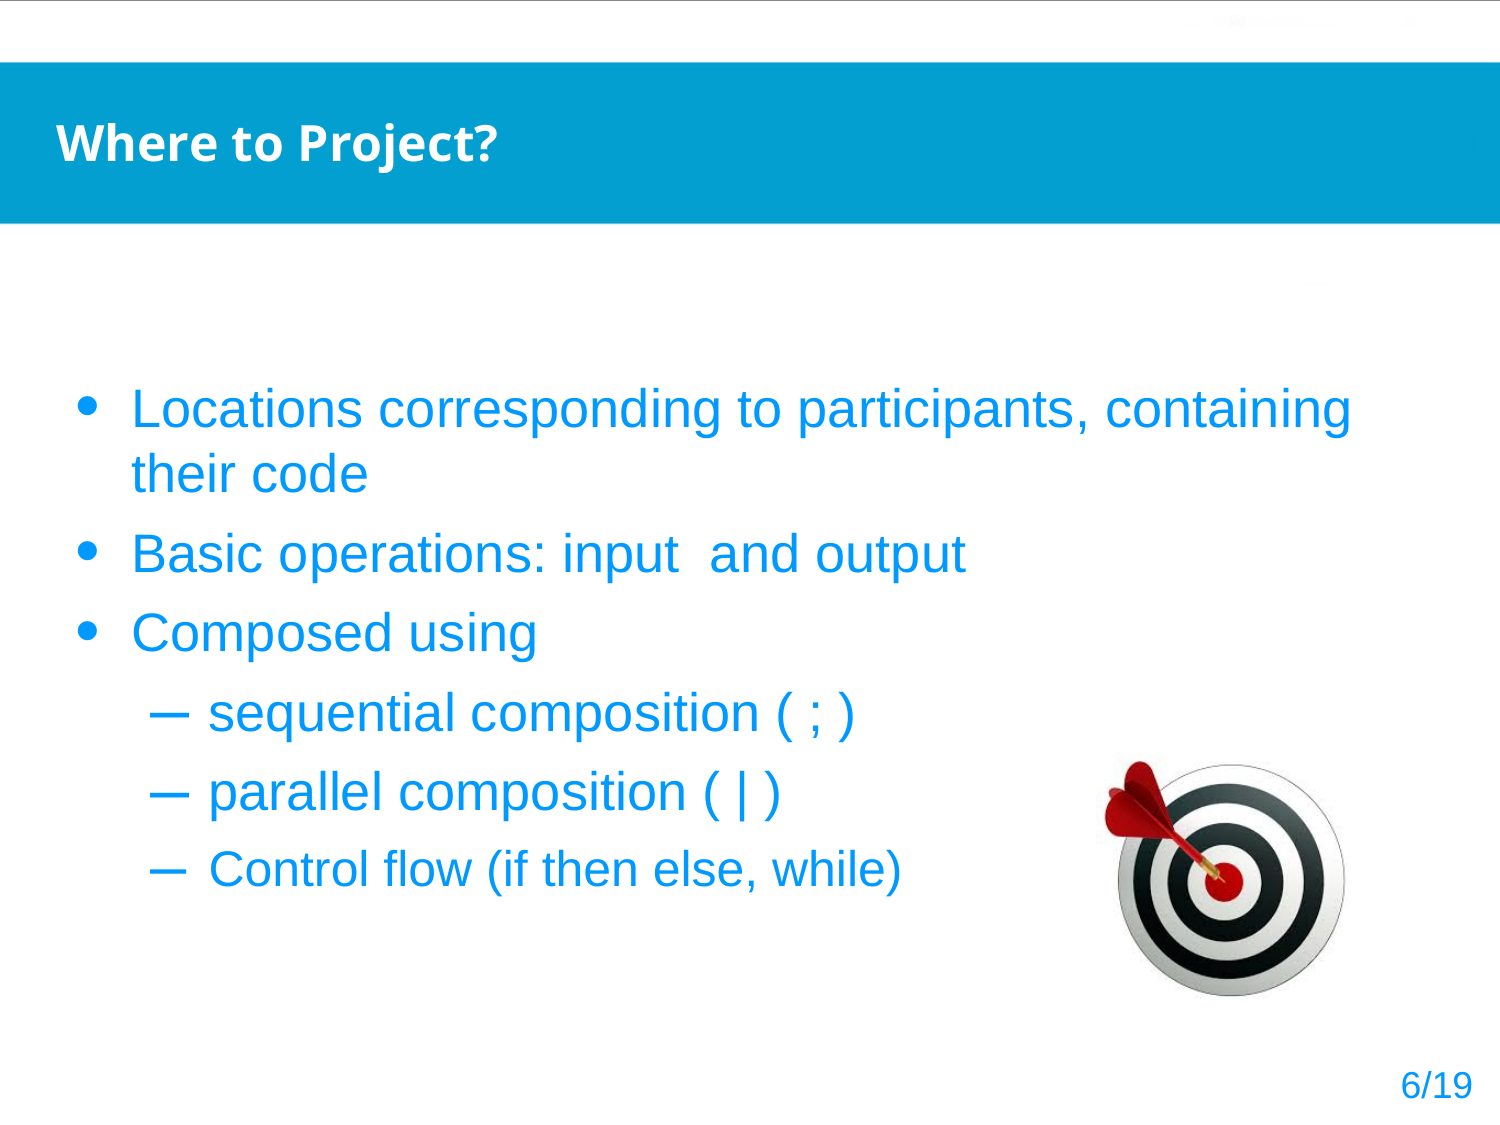

# Where to Project?
Locations corresponding to participants, containing their code
Basic operations: input and output
Composed using
sequential composition ( ; )
parallel composition ( | )
Control flow (if then else, while)